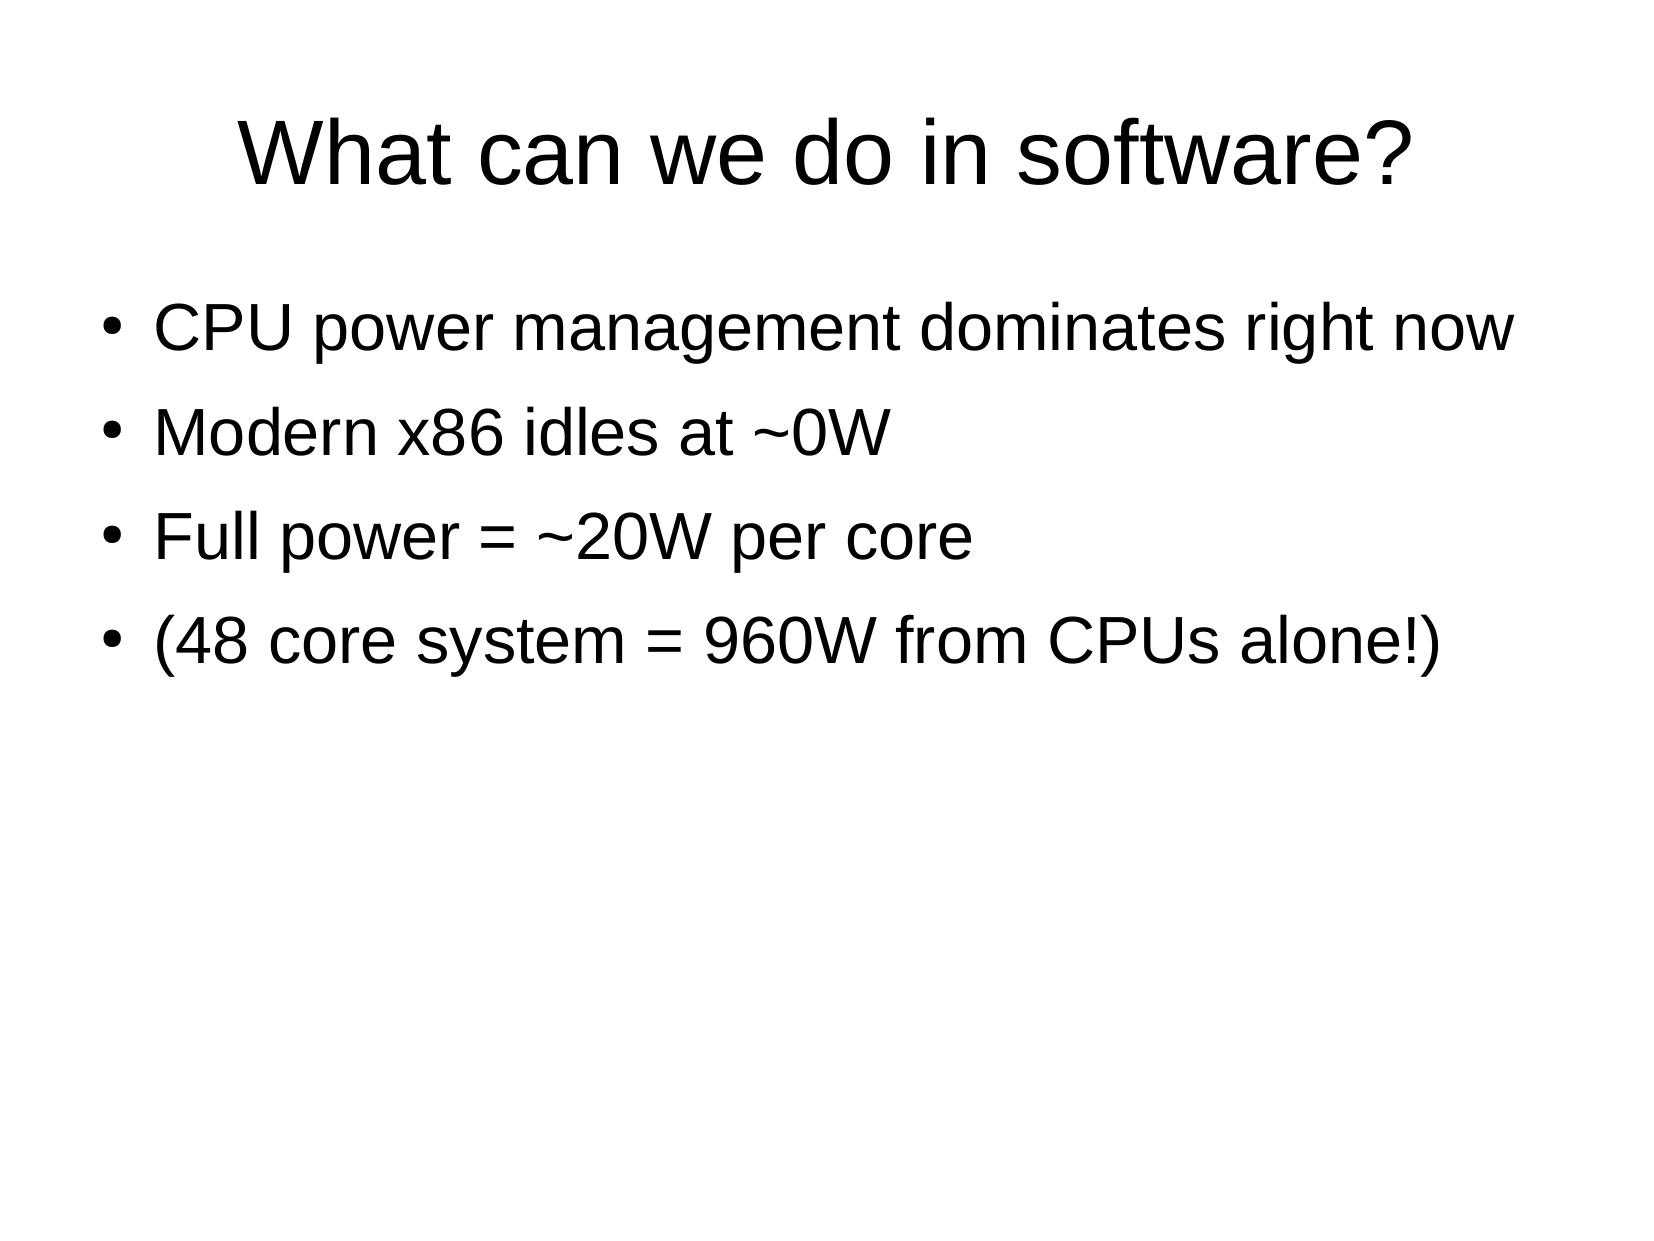

# What can we do in software?
CPU power management dominates right now
Modern x86 idles at ~0W
Full power = ~20W per core
(48 core system = 960W from CPUs alone!)